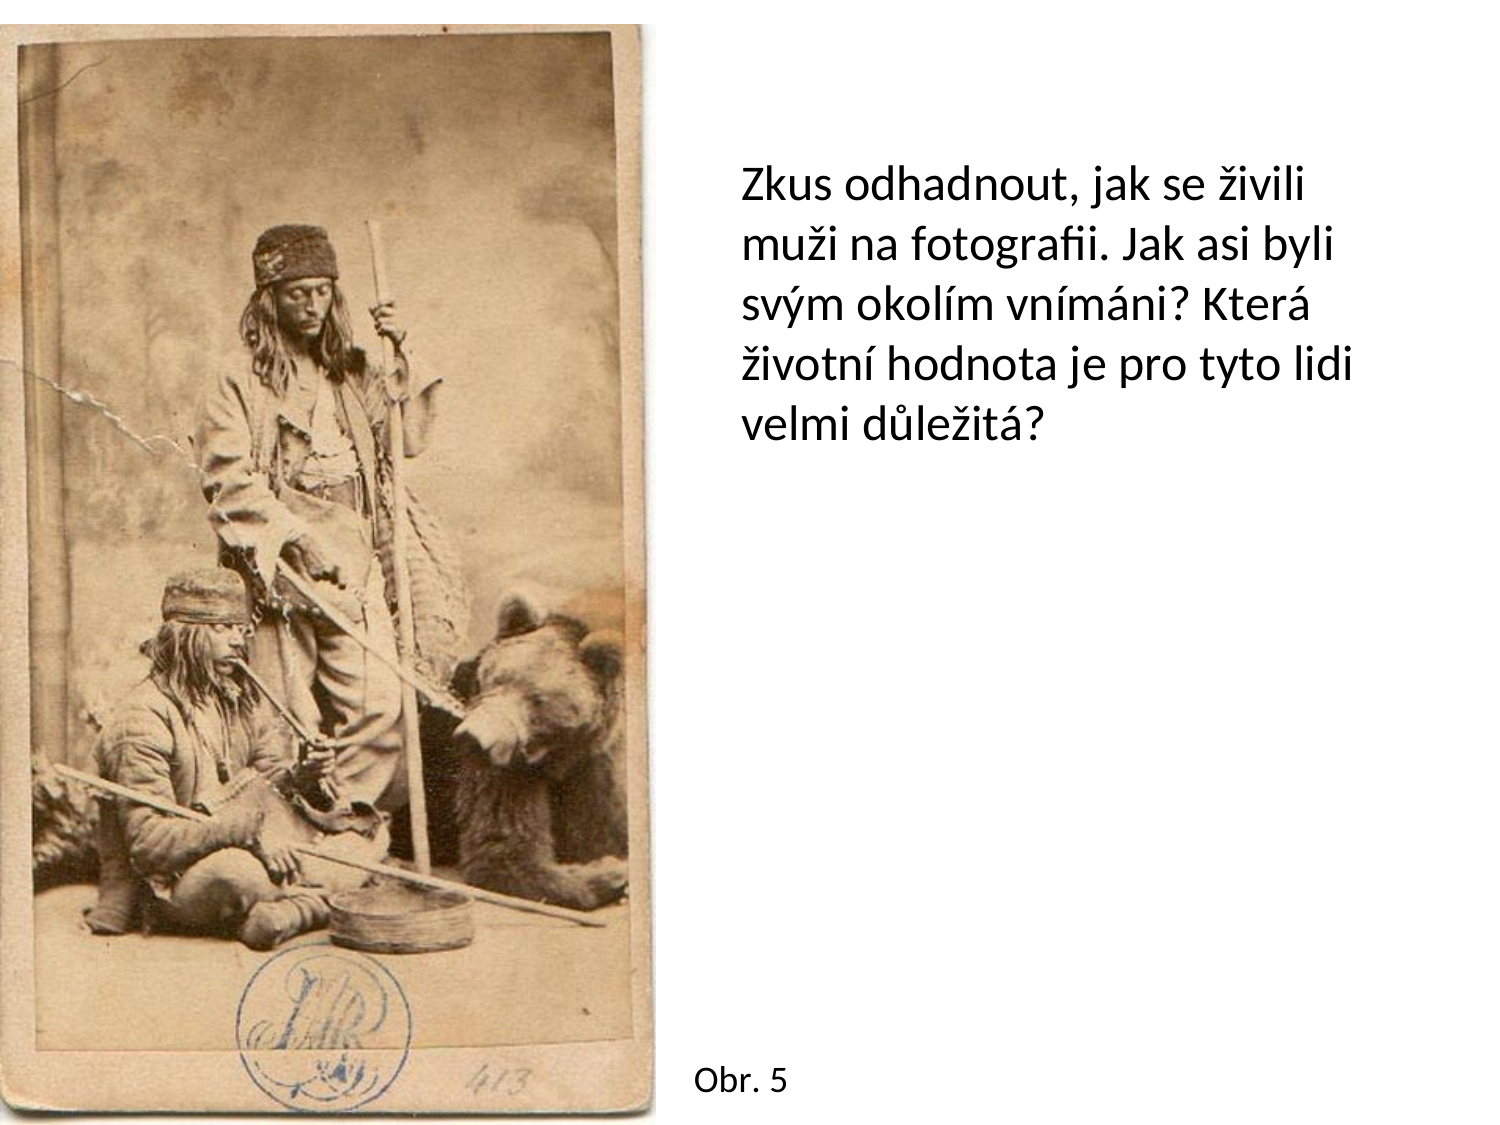

#
Zkus odhadnout, jak se živili muži na fotografii. Jak asi byli svým okolím vnímáni? Která životní hodnota je pro tyto lidi velmi důležitá?
Obr. 5